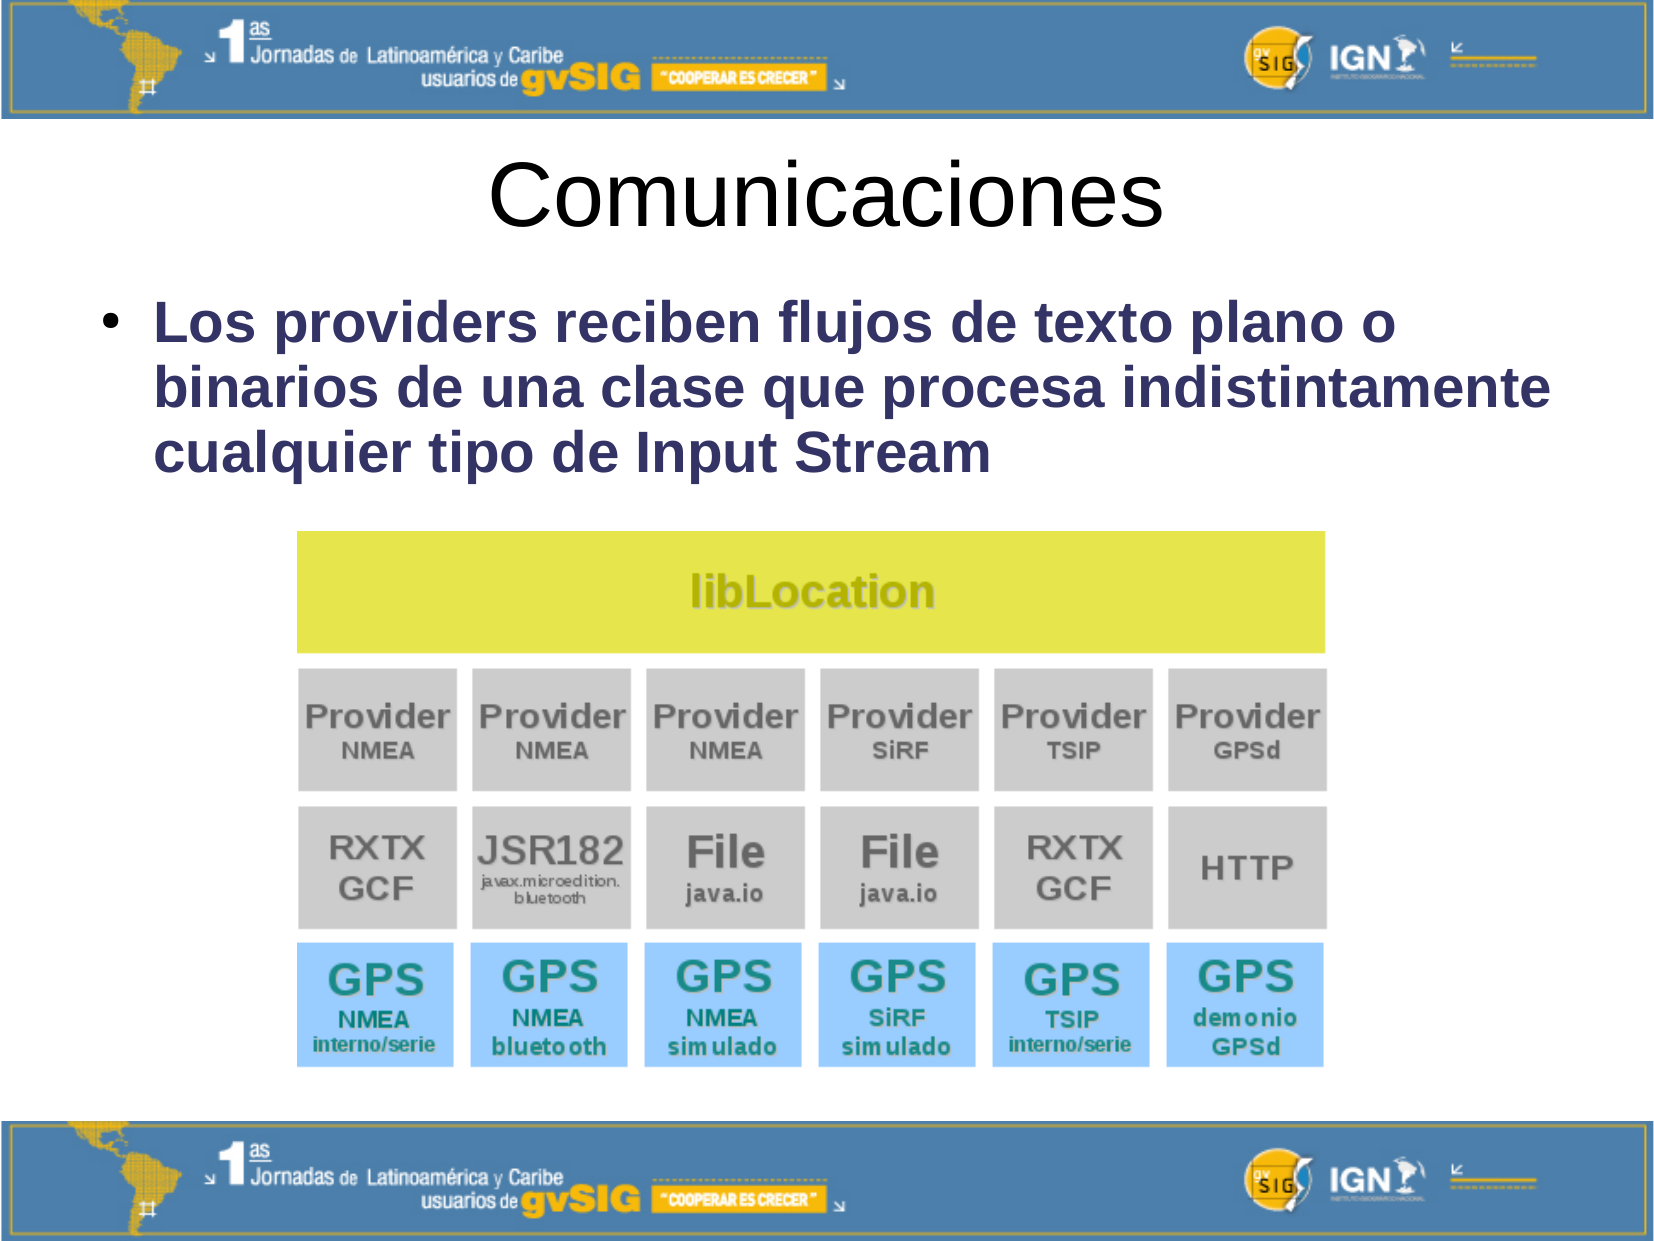

# Comunicaciones
Los providers reciben flujos de texto plano o binarios de una clase que procesa indistintamente cualquier tipo de Input Stream